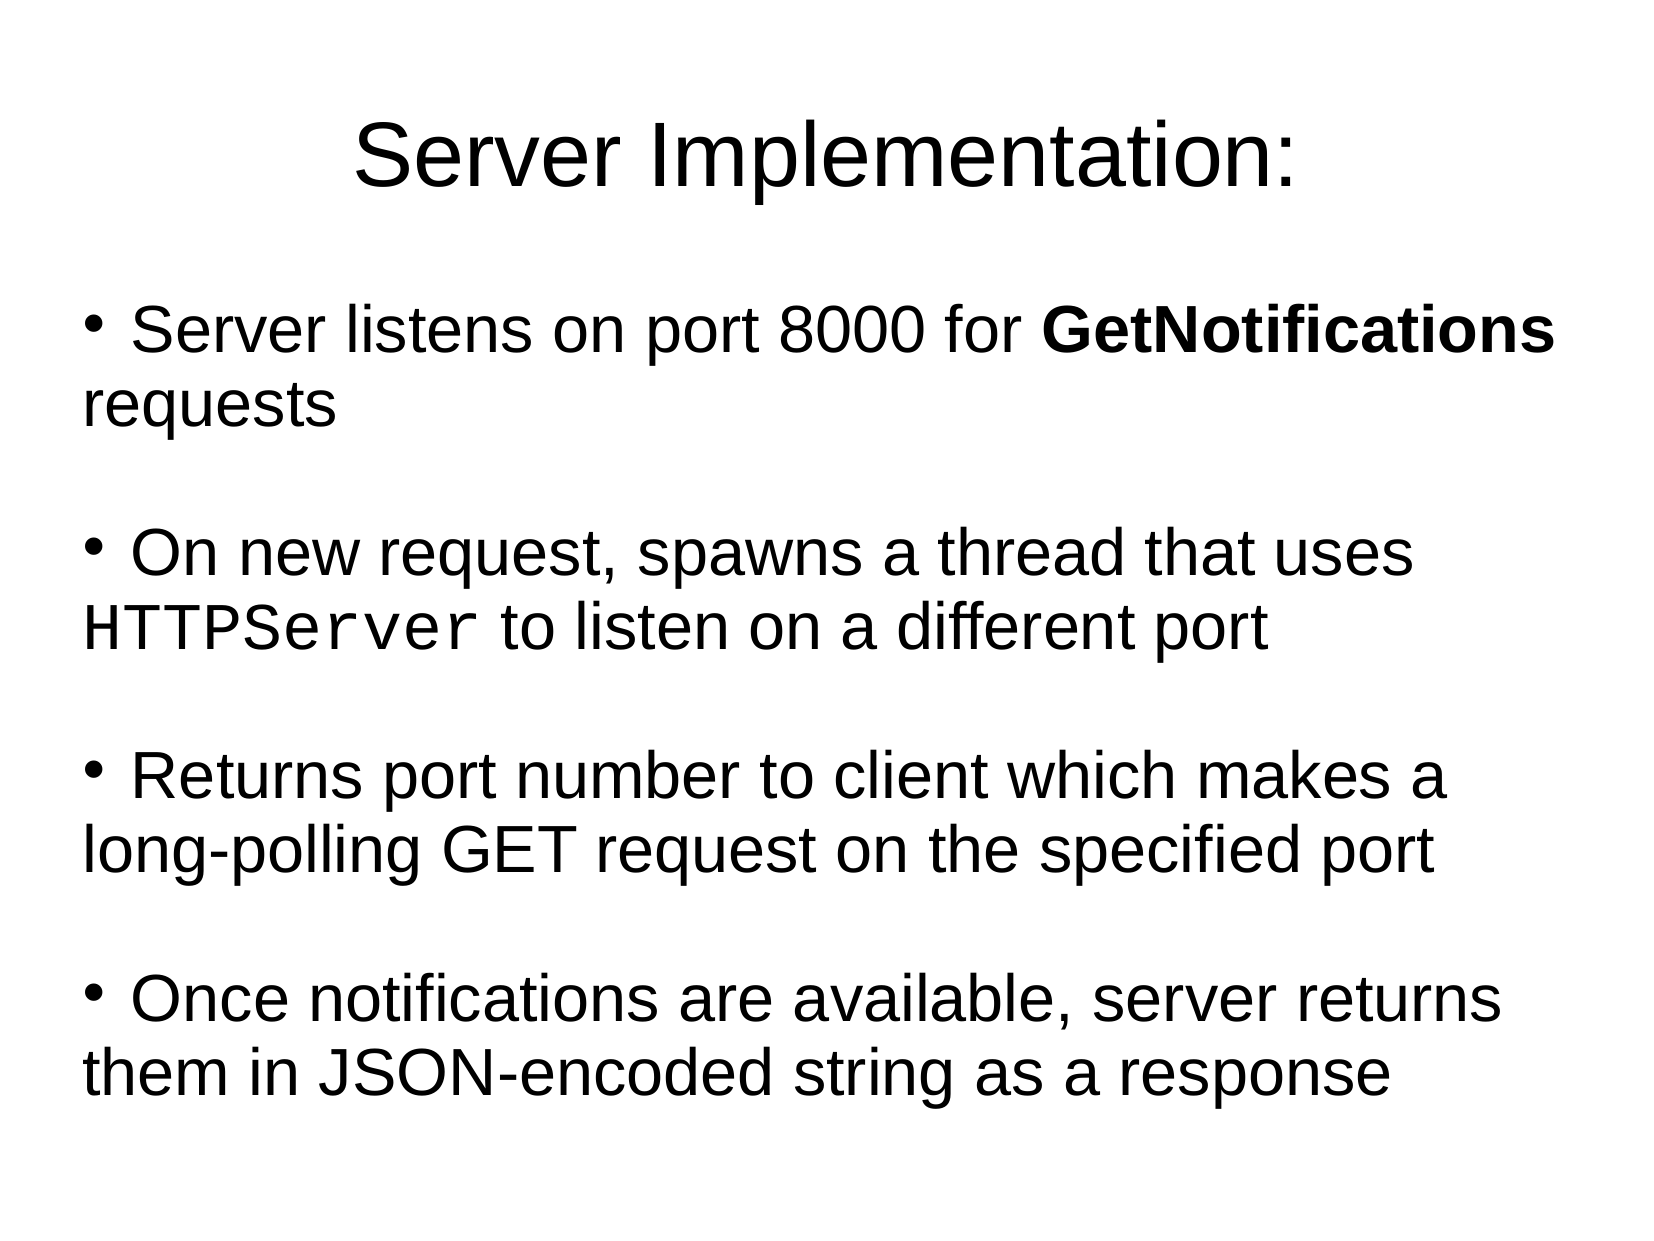

Server Implementation:
 Server listens on port 8000 for GetNotifications requests
 On new request, spawns a thread that uses HTTPServer to listen on a different port
 Returns port number to client which makes a long-polling GET request on the specified port
 Once notifications are available, server returns them in JSON-encoded string as a response